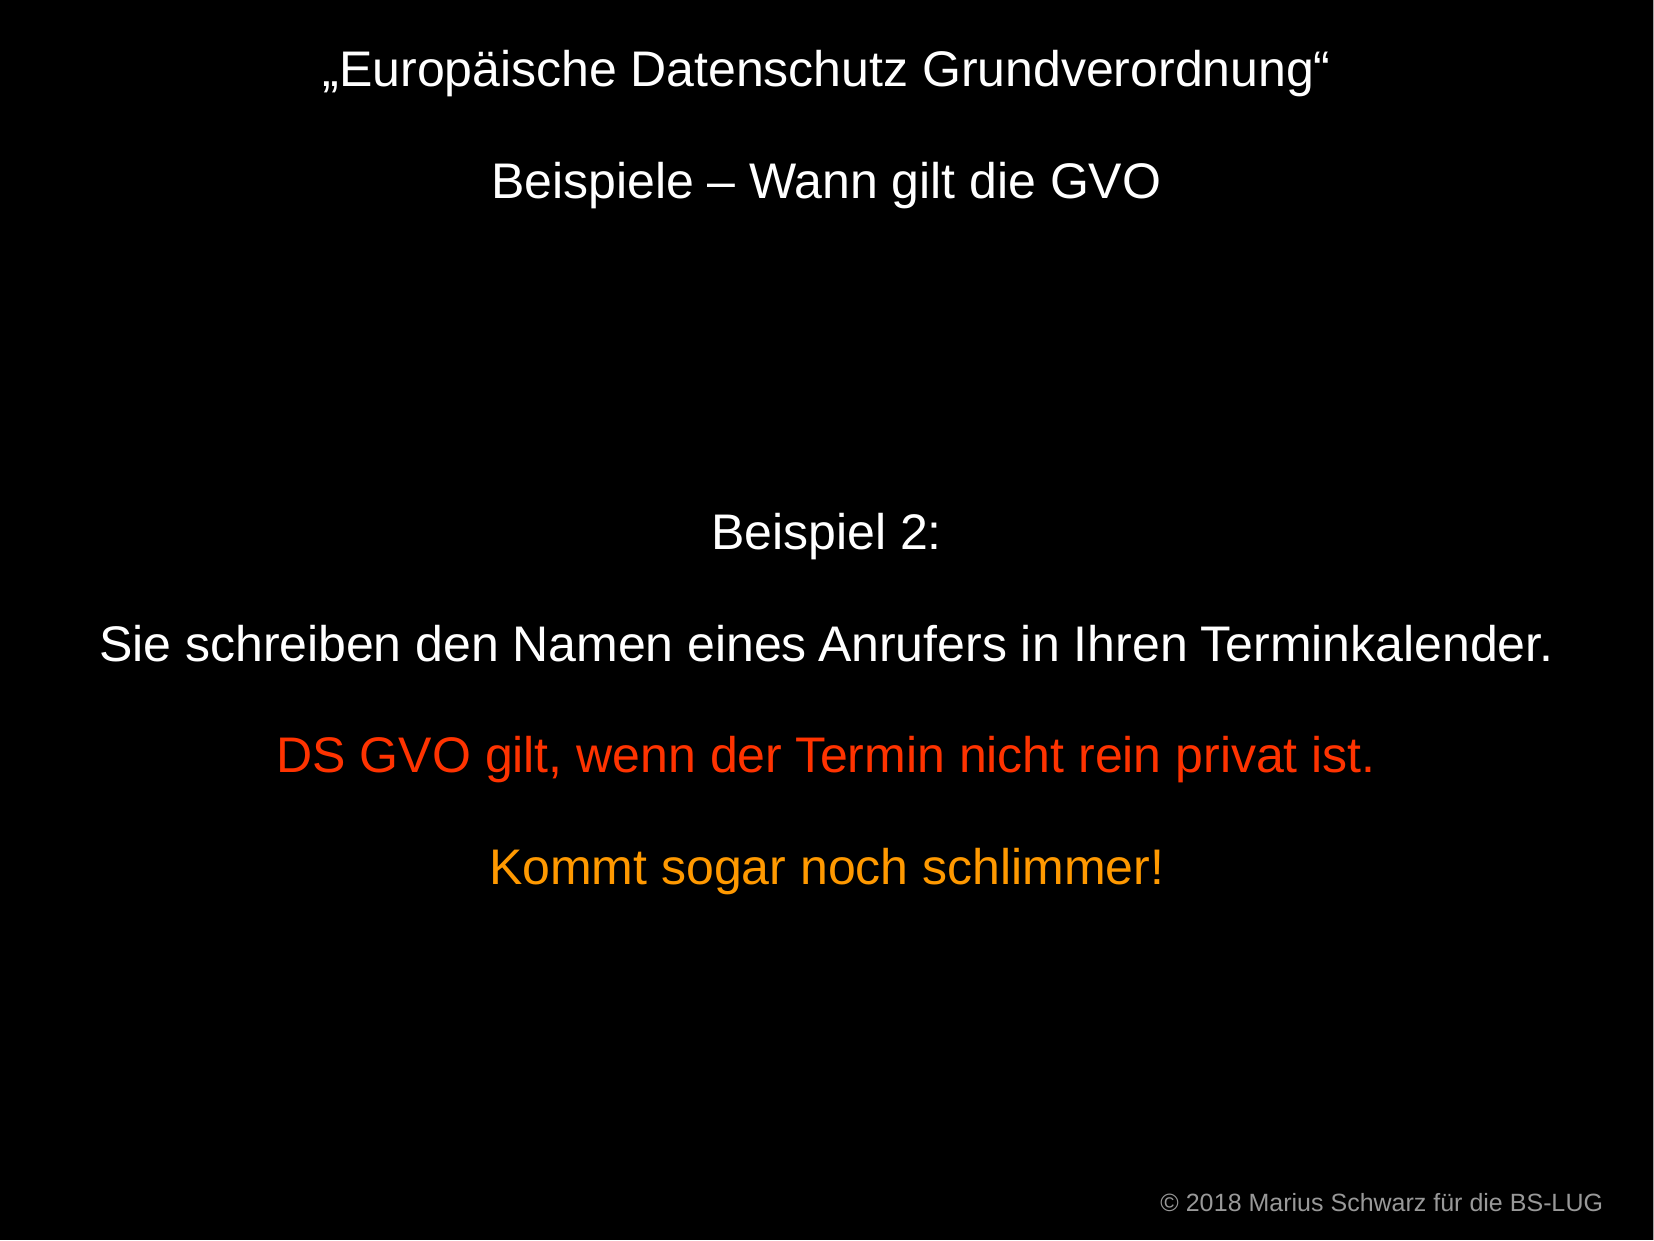

# „Europäische Datenschutz Grundverordnung“ Beispiele – Wann gilt die GVO
Beispiel 2:
Sie schreiben den Namen eines Anrufers in Ihren Terminkalender.
DS GVO gilt, wenn der Termin nicht rein privat ist.
Kommt sogar noch schlimmer!
© 2018 Marius Schwarz für die BS-LUG